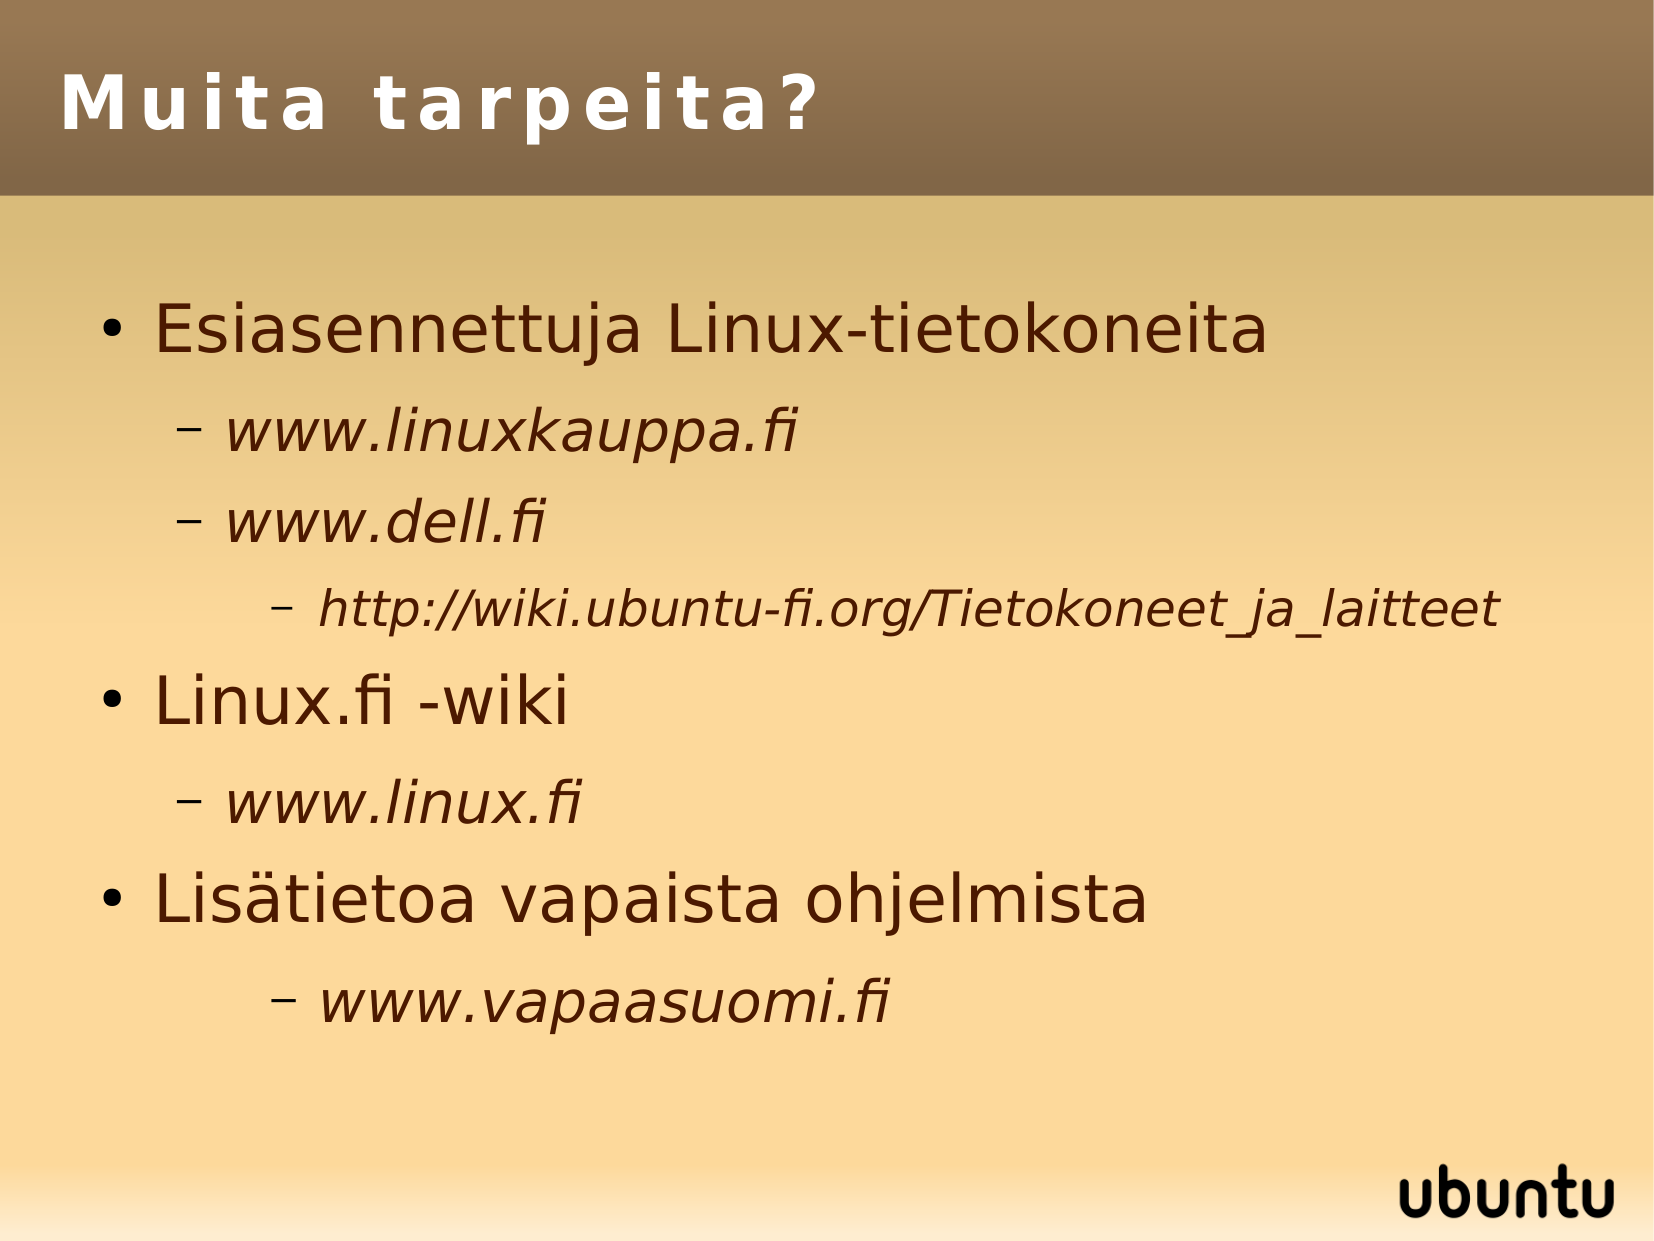

# Muita tarpeita?
Esiasennettuja Linux-tietokoneita
www.linuxkauppa.fi
www.dell.fi
http://wiki.ubuntu-fi.org/Tietokoneet_ja_laitteet
Linux.fi -wiki
www.linux.fi
Lisätietoa vapaista ohjelmista
www.vapaasuomi.fi